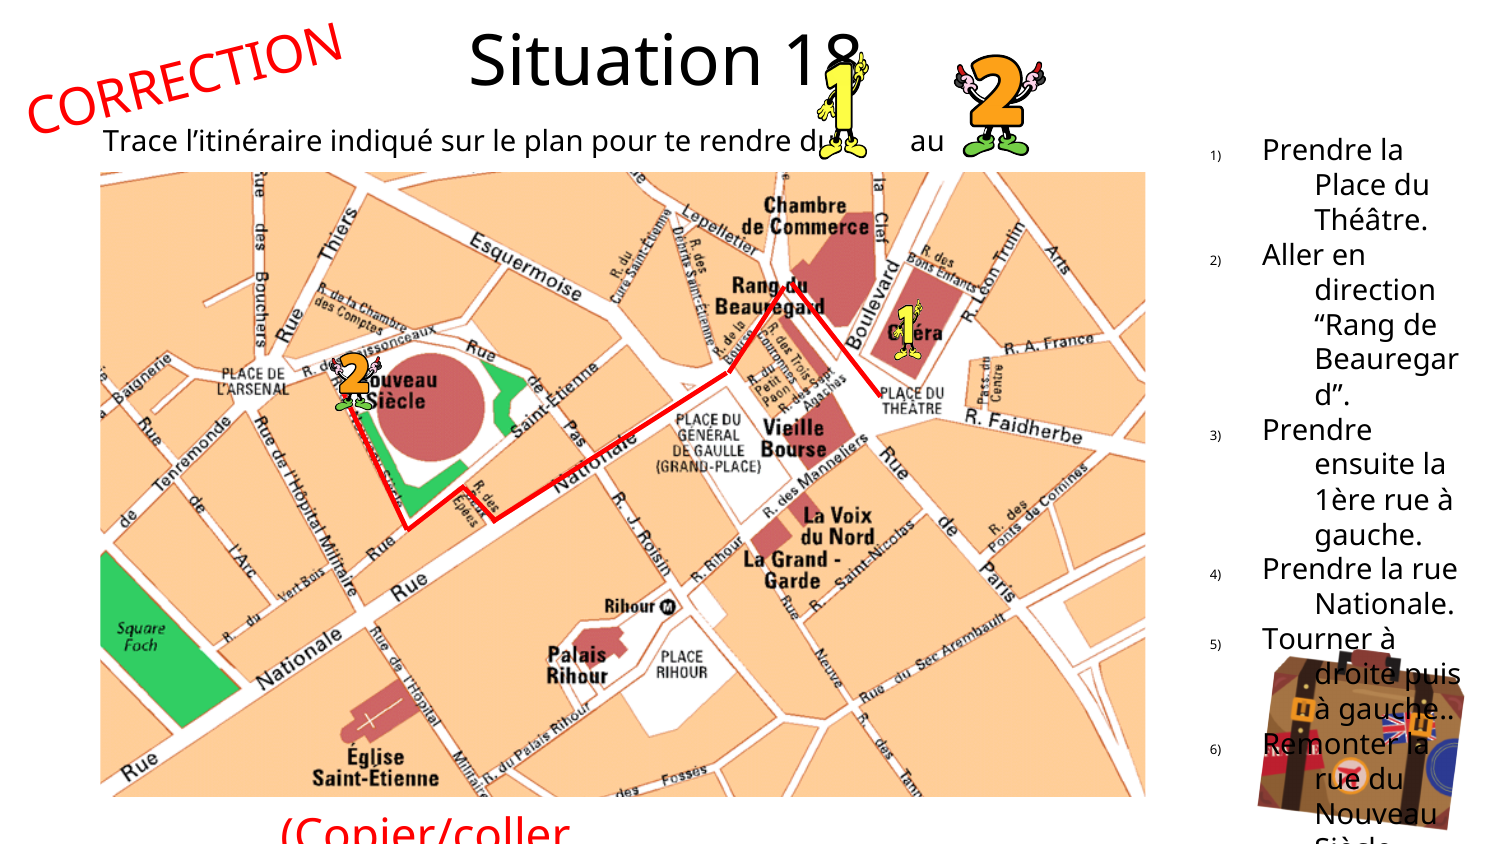

Situation 18
CORRECTION
Trace l’itinéraire indiqué sur le plan pour te rendre du au
Prendre la Place du Théâtre.
Aller en direction “Rang de Beauregard”.
Prendre ensuite la 1ère rue à gauche.
Prendre la rue Nationale.
Tourner à droite puis à gauche..
Remonter la rue du Nouveau Siècle.
copier/coller votre plan et y remettre les numéros 1 et 2.
Utilisez ensuite les traits ci-dessous pour tracer vos itinéraires (Copier/coller pour en avoir + ou supprimer le surplus)